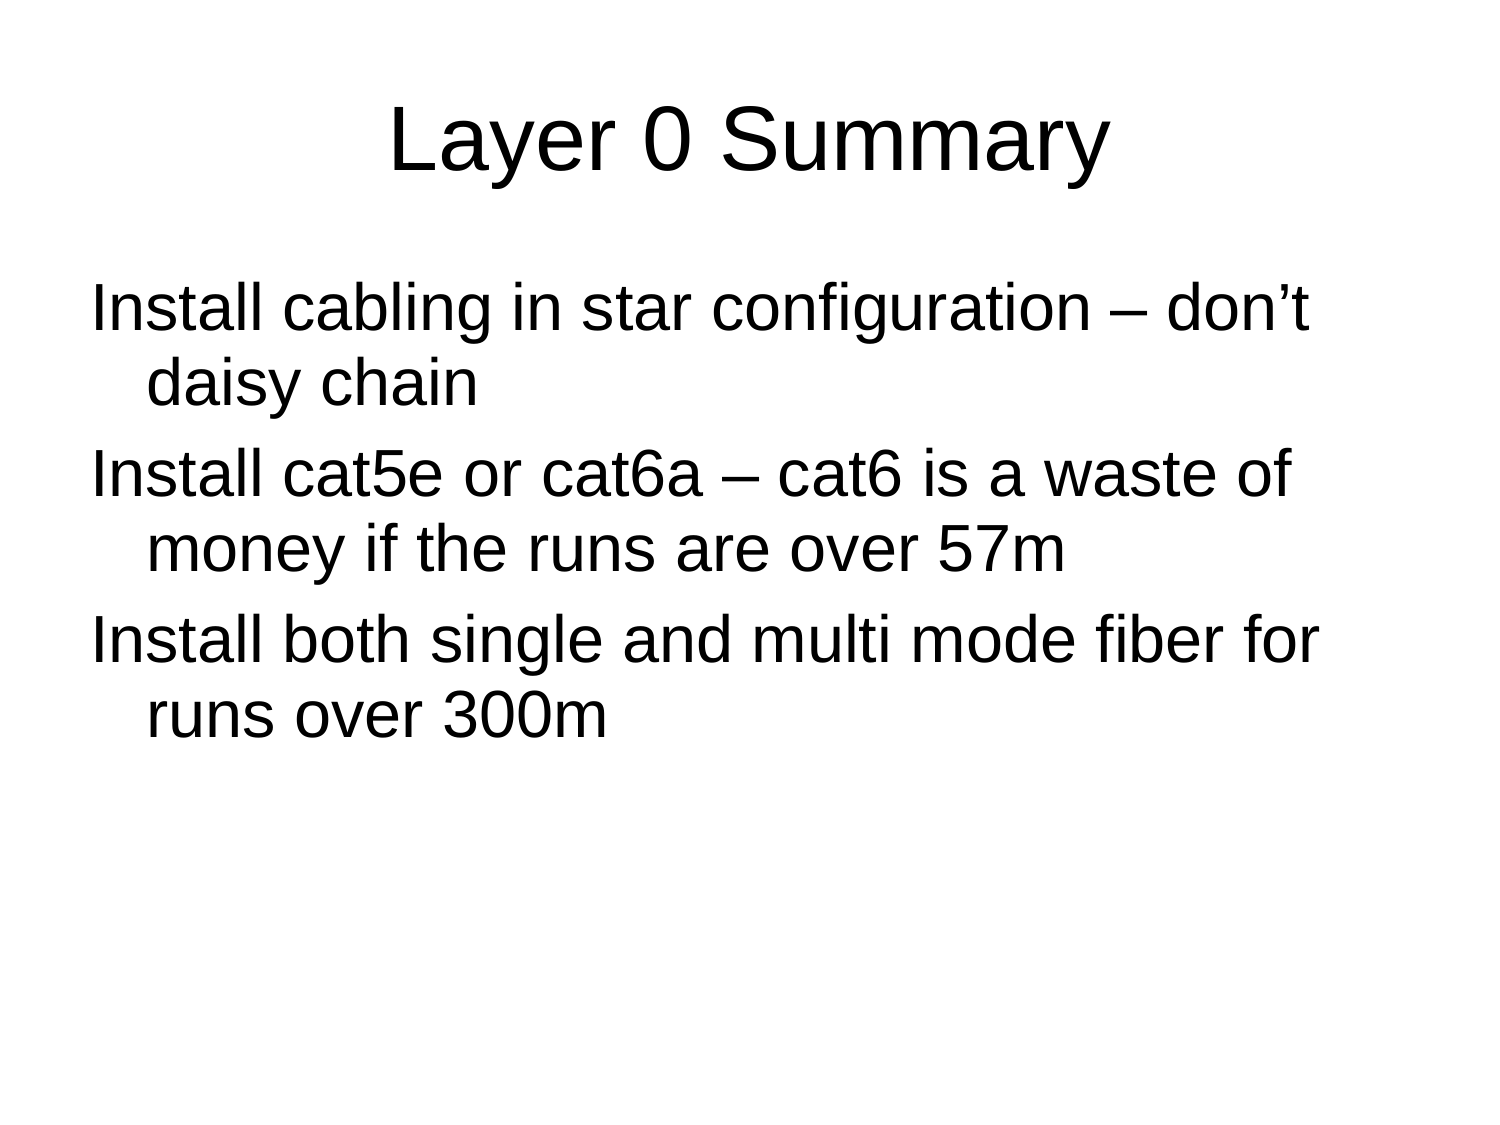

# Layer 0 Summary
Install cabling in star configuration – don’t daisy chain
Install cat5e or cat6a – cat6 is a waste of money if the runs are over 57m
Install both single and multi mode fiber for runs over 300m